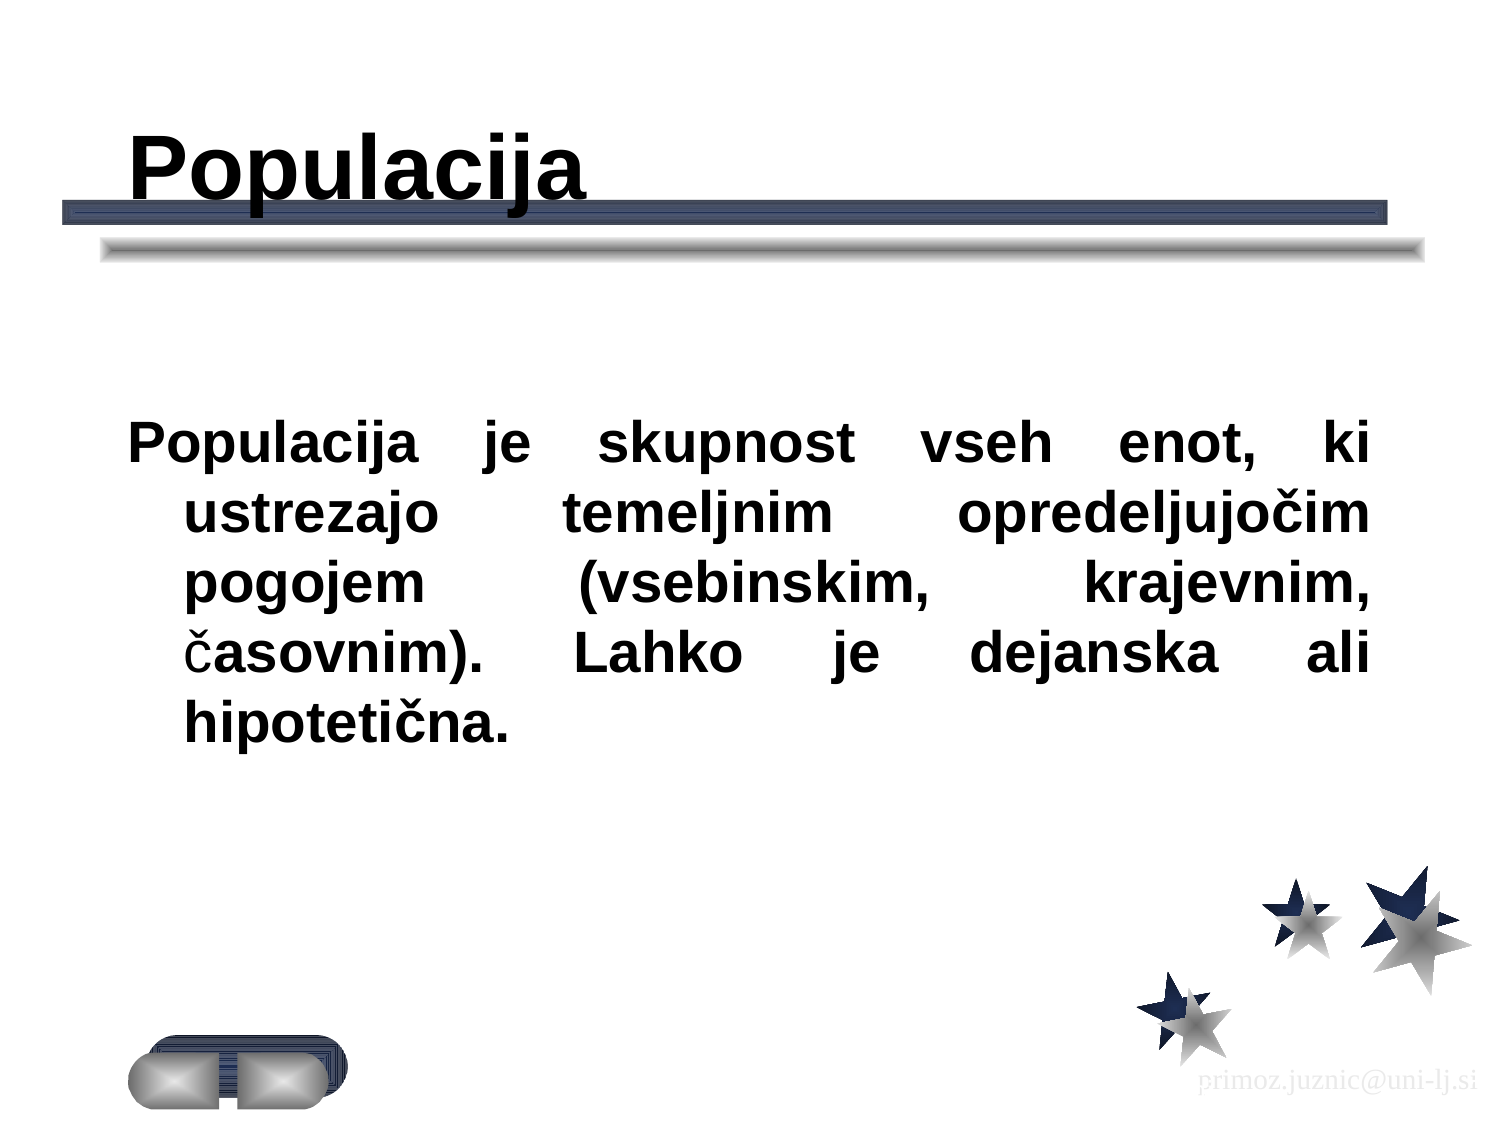

# Populacija
Populacija je skupnost vseh enot, ki ustrezajo temeljnim opredeljujočim pogojem (vsebinskim, krajevnim, časovnim). Lahko je dejanska ali hipotetična.
Primoz Juznic, BINK, FF, Univerza v Ljubljani